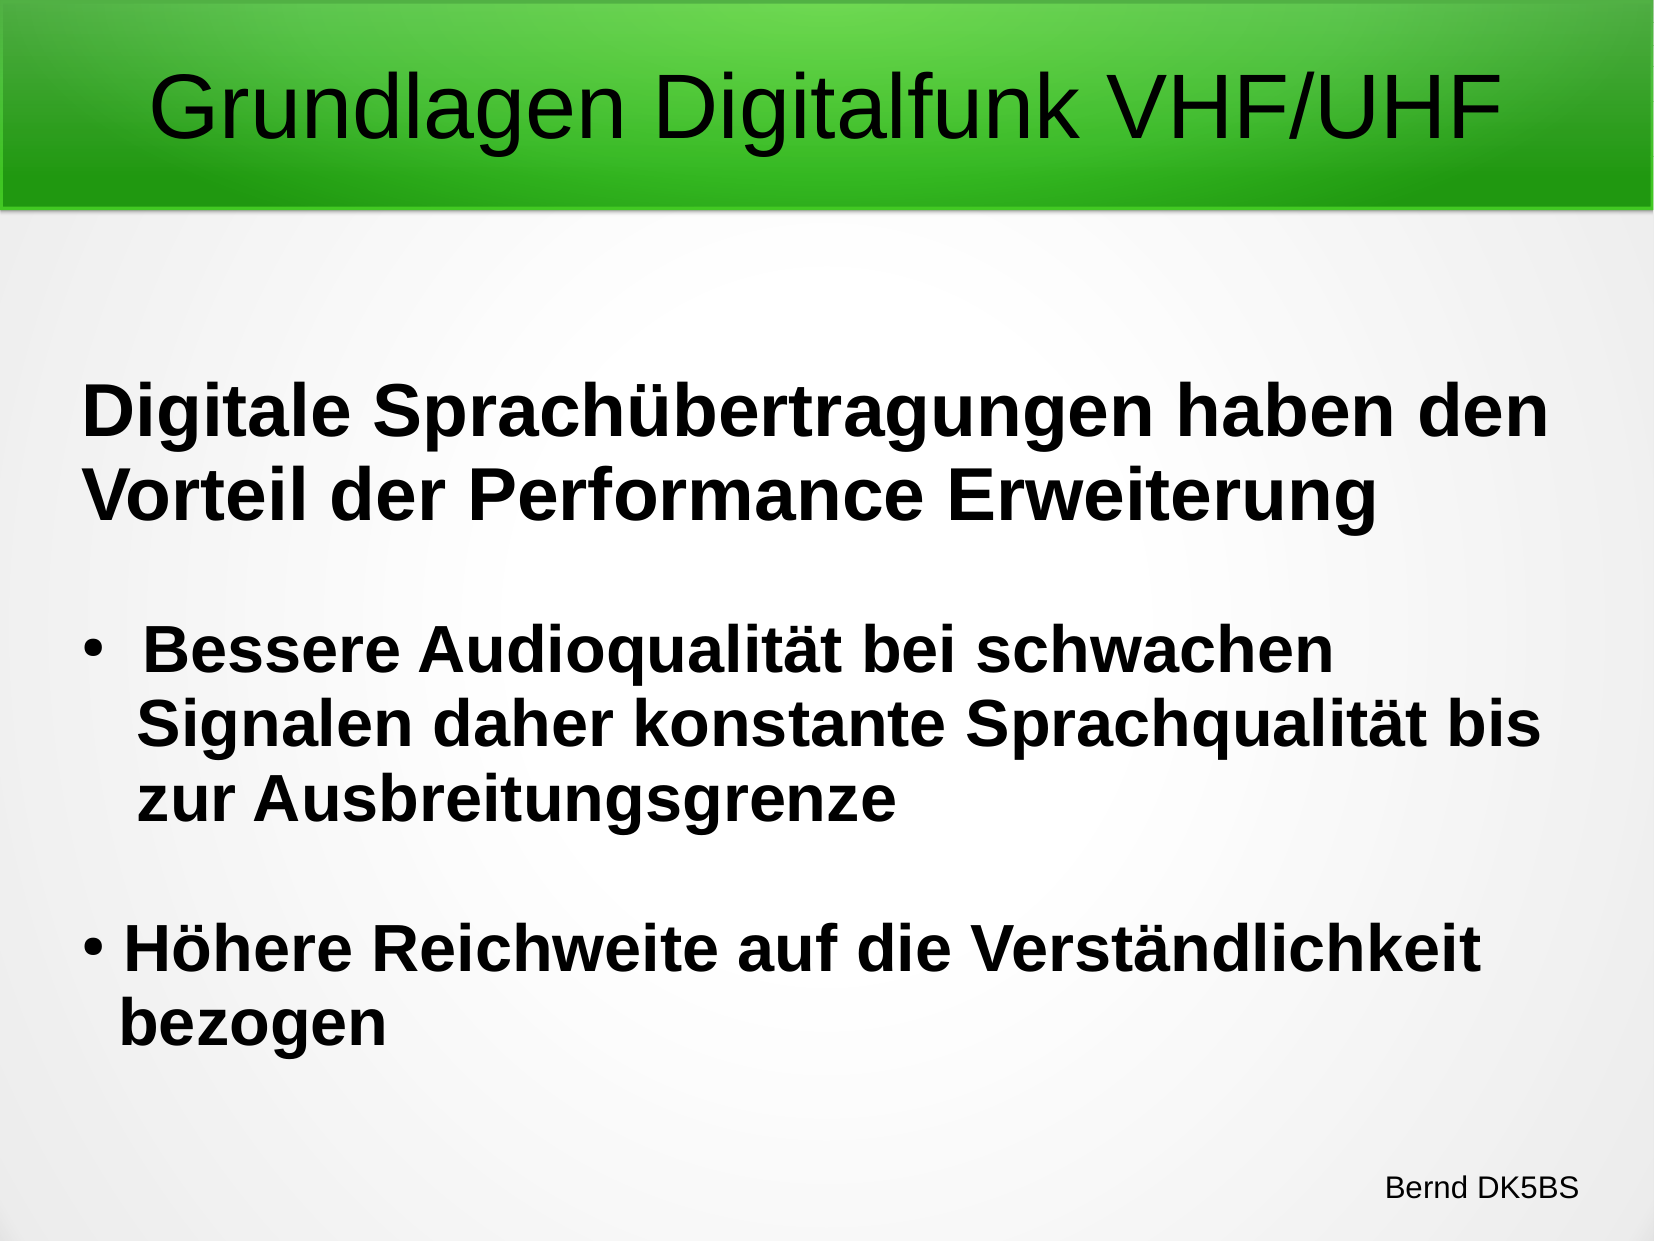

# Grundlagen Digitalfunk VHF/UHF
Digitale Sprachübertragungen haben den Vorteil der Performance Erweiterung
 Bessere Audioqualität bei schwachen Signalen daher konstante Sprachqualität bis zur Ausbreitungsgrenze
 Höhere Reichweite auf die Verständlichkeit bezogen
Bernd DK5BS